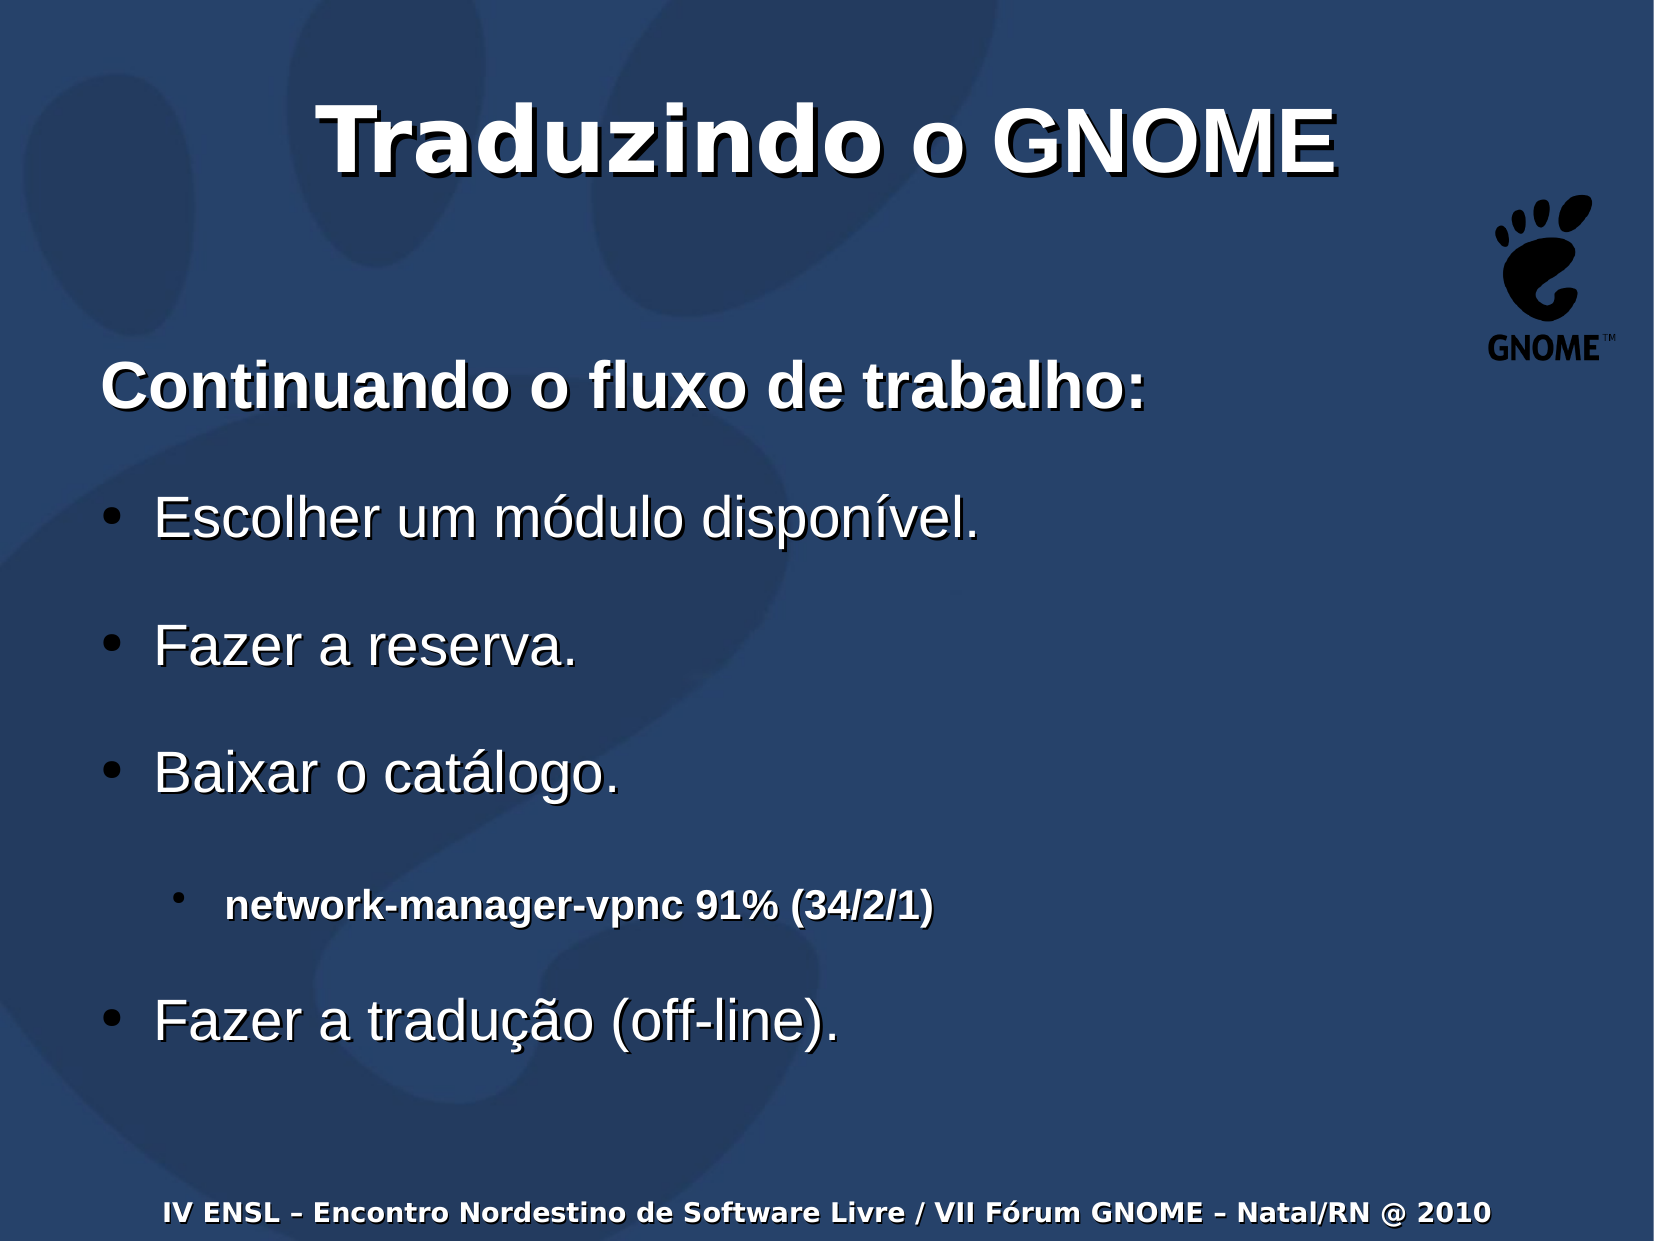

Traduzindo o GNOME
# Continuando o fluxo de trabalho:
Escolher um módulo disponível.
Fazer a reserva.
Baixar o catálogo.
network-manager-vpnc 91% (34/2/1)
Fazer a tradução (off-line).
IV ENSL – Encontro Nordestino de Software Livre / VII Fórum GNOME – Natal/RN @ 2010